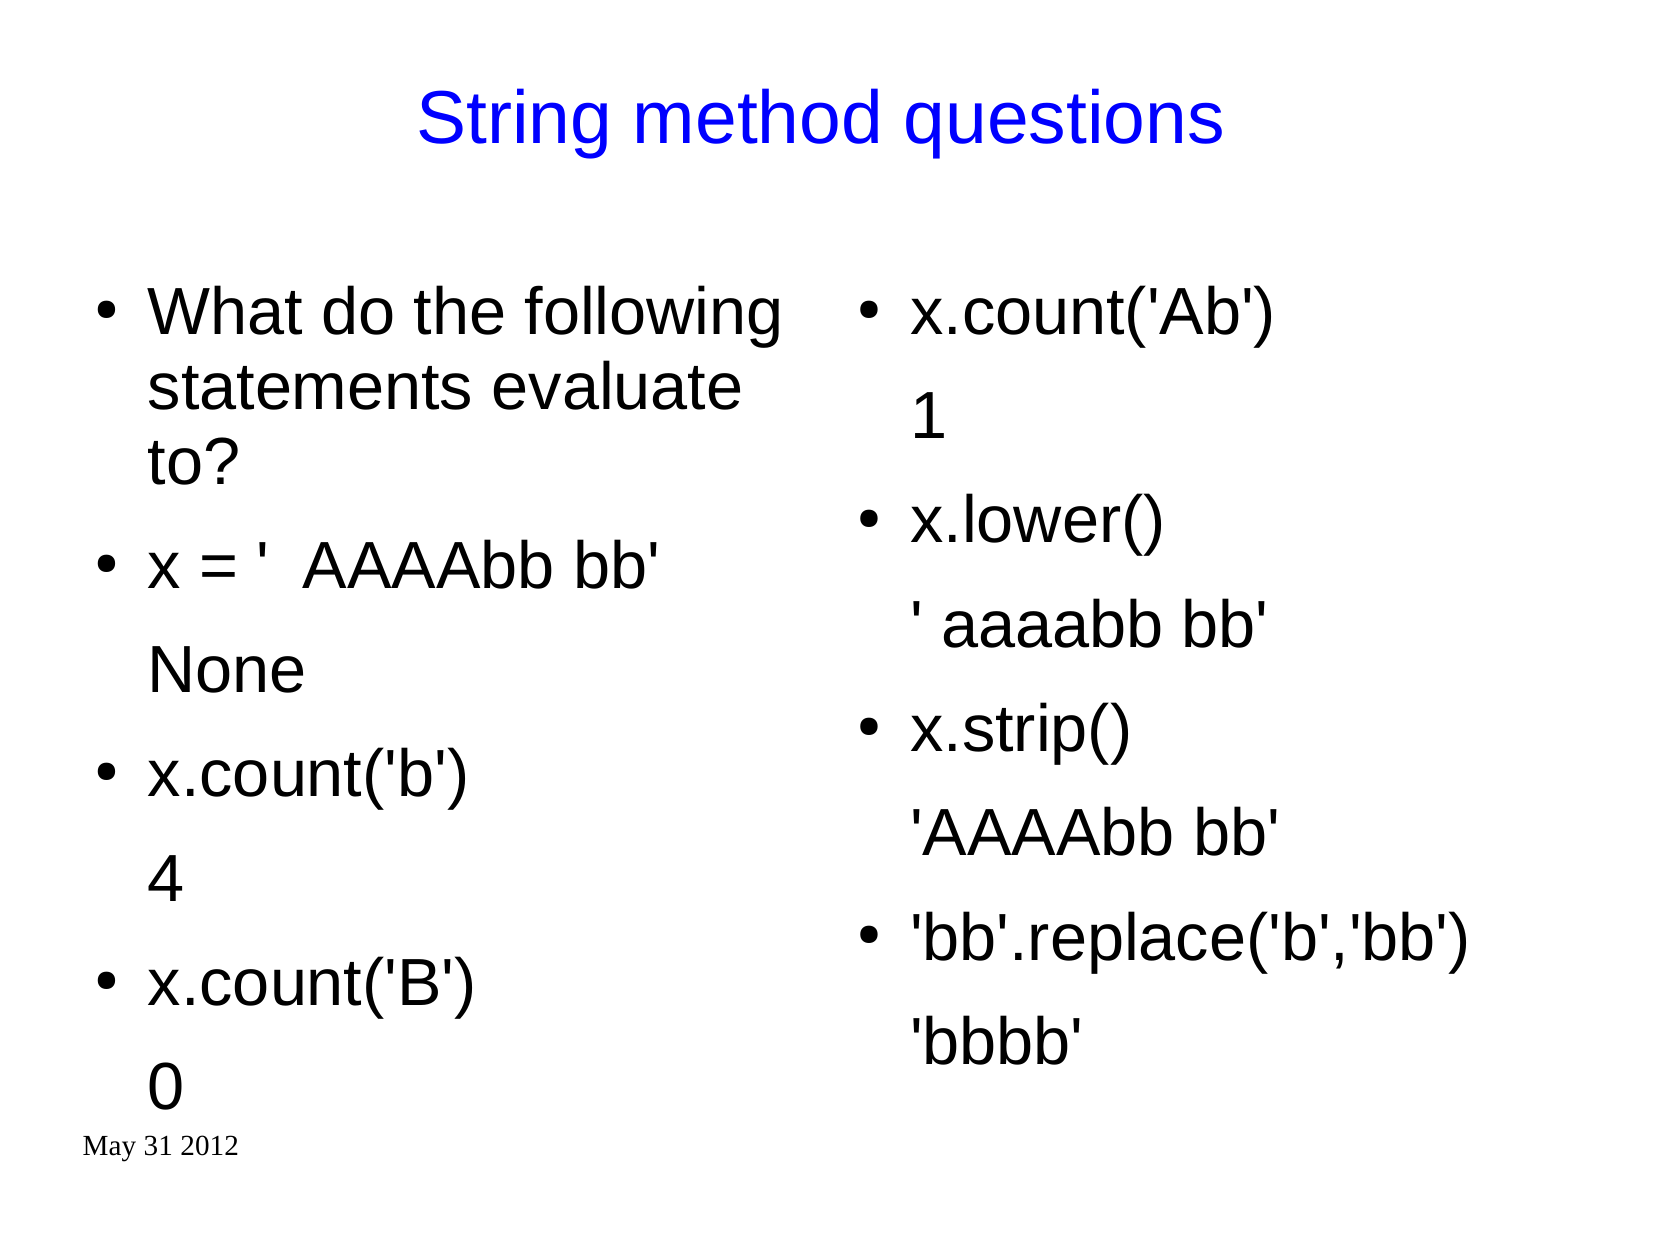

# String method questions
What do the following statements evaluate to?
x = ' AAAAbb bb'
None
x.count('b')
4
x.count('B')
0
x.count('Ab')
1
x.lower()
' aaaabb bb'
x.strip()
'AAAAbb bb'
'bb'.replace('b','bb')
'bbbb'
May 31 2012